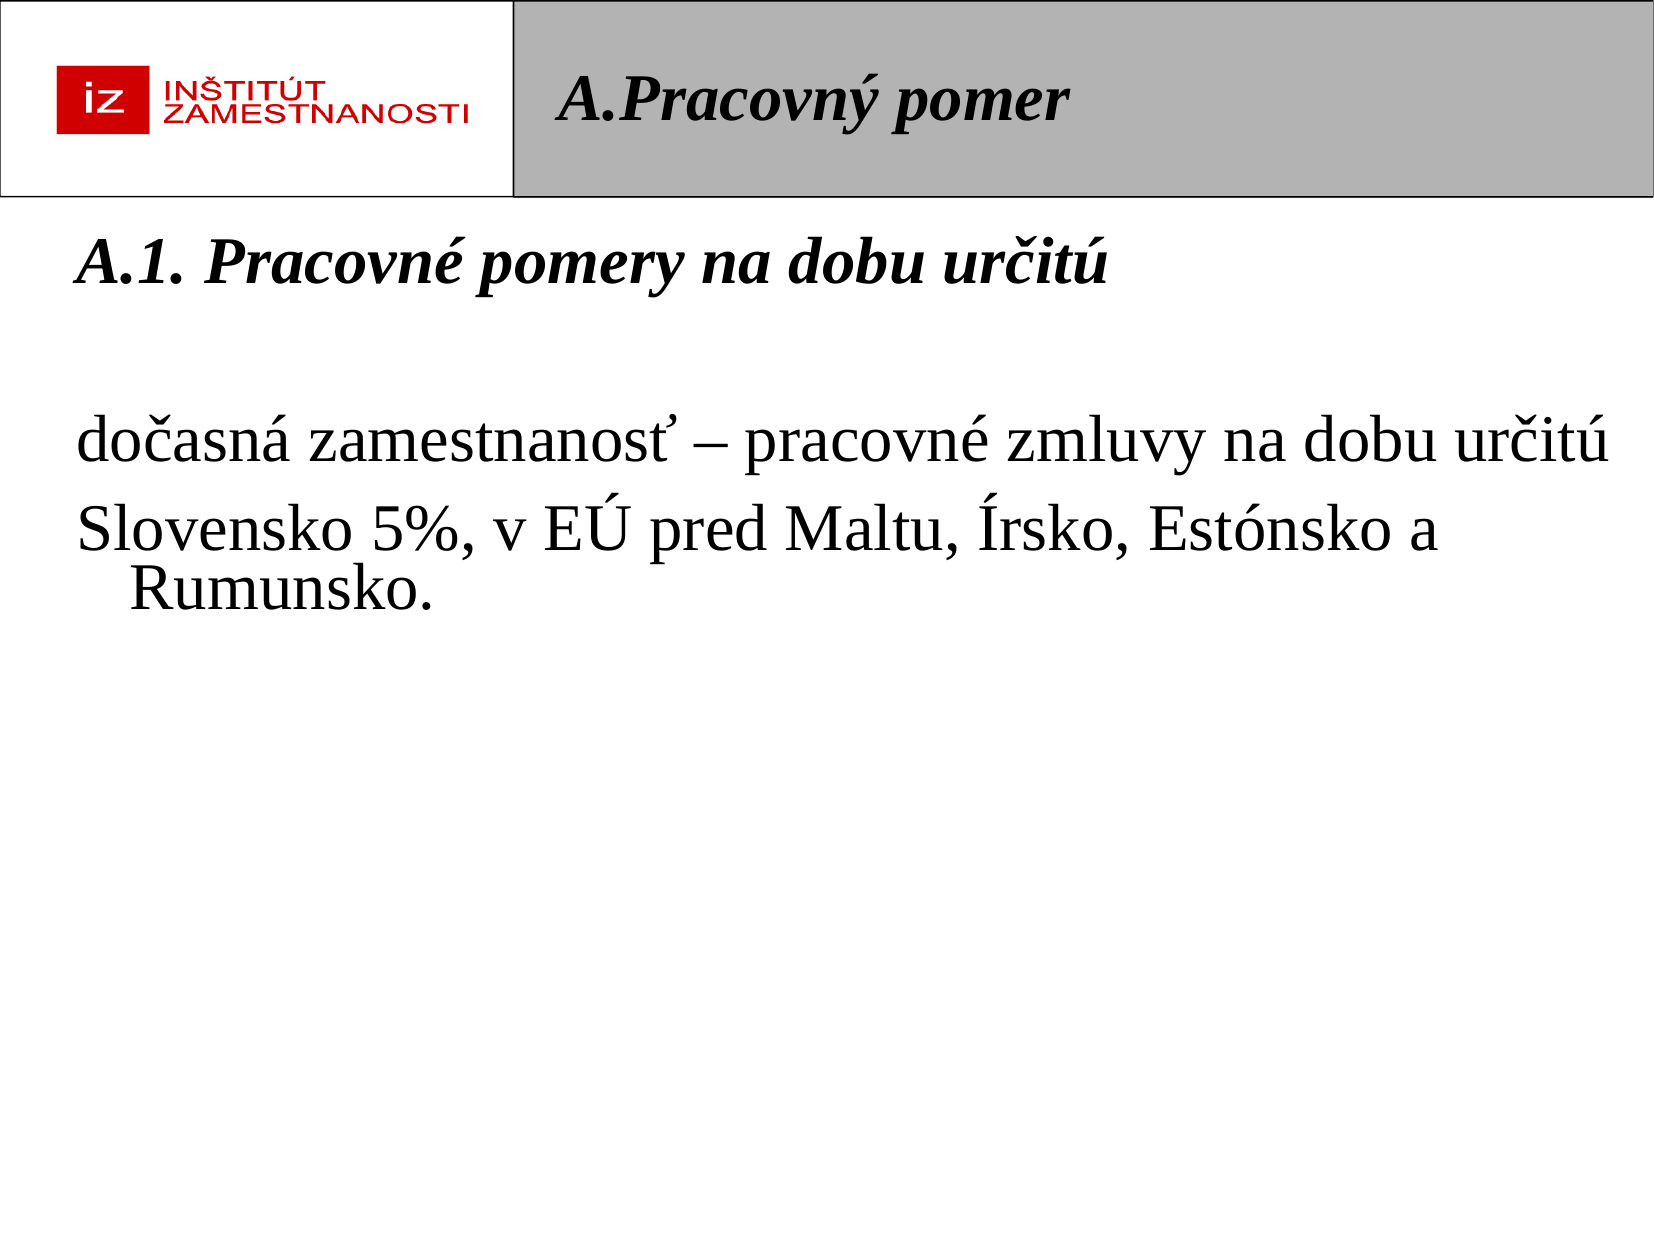

A.Pracovný pomer
# A.1. Pracovné pomery na dobu určitú
dočasná zamestnanosť – pracovné zmluvy na dobu určitú
Slovensko 5%, v EÚ pred Maltu, Írsko, Estónsko a Rumunsko.